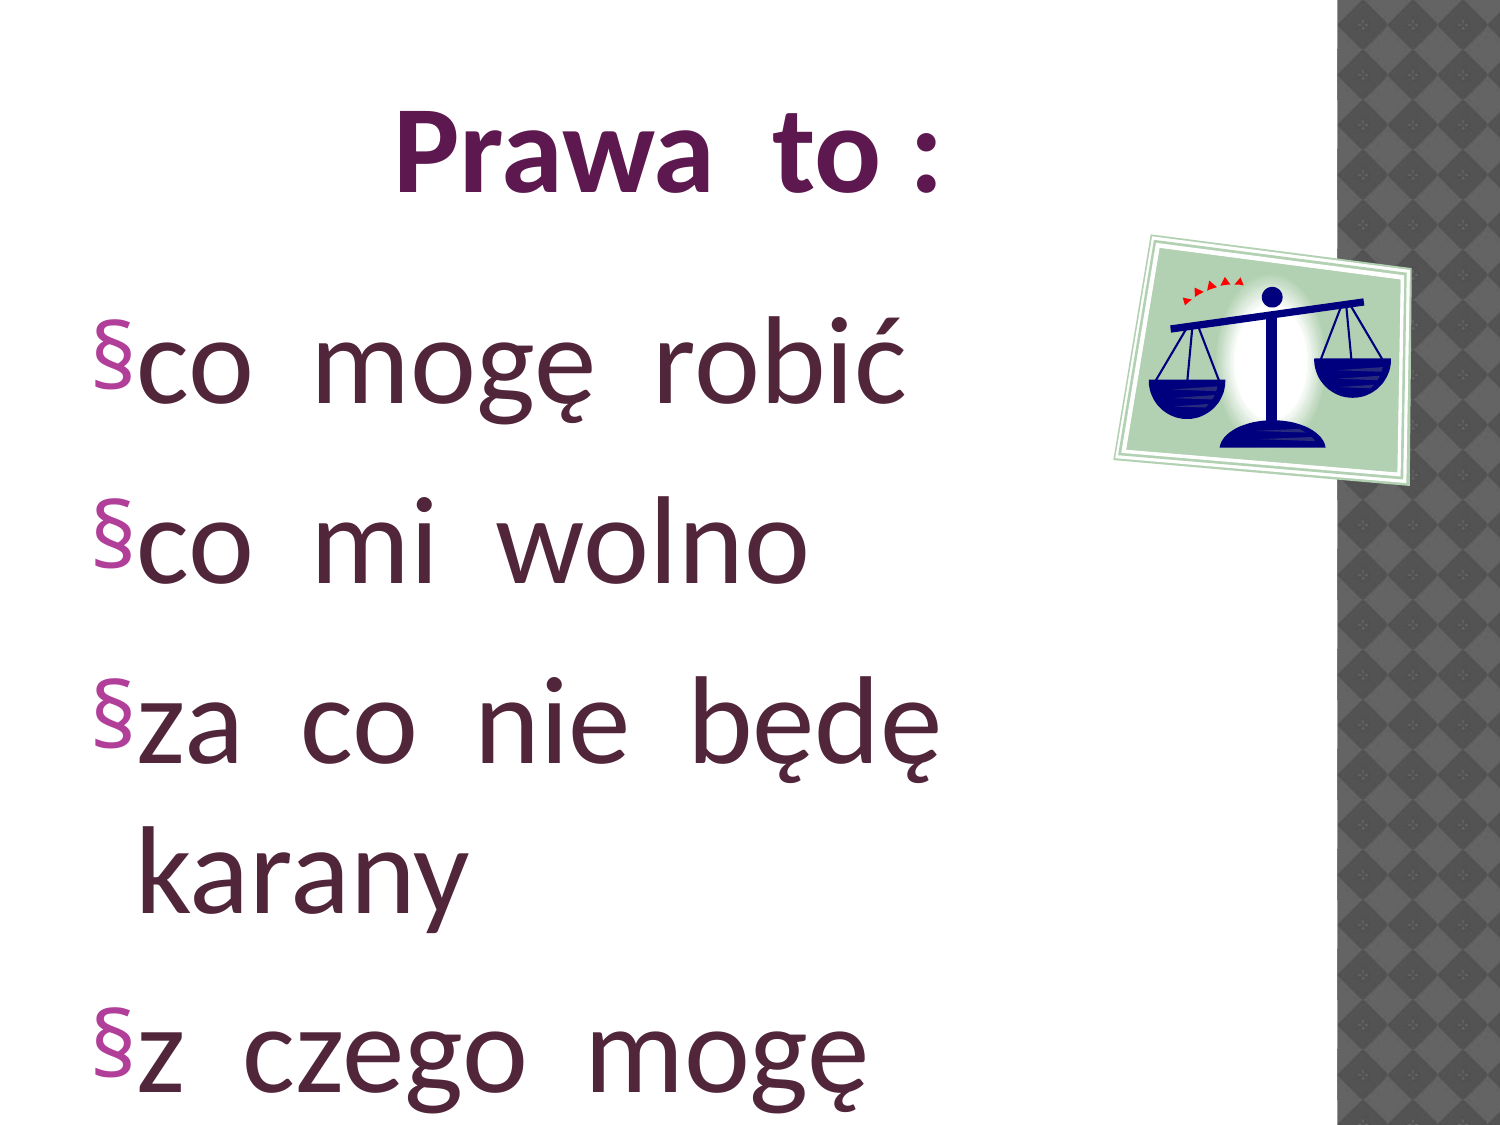

# Prawa to :
co mogę robić
co mi wolno
za co nie będę karany
z czego mogę korzystać